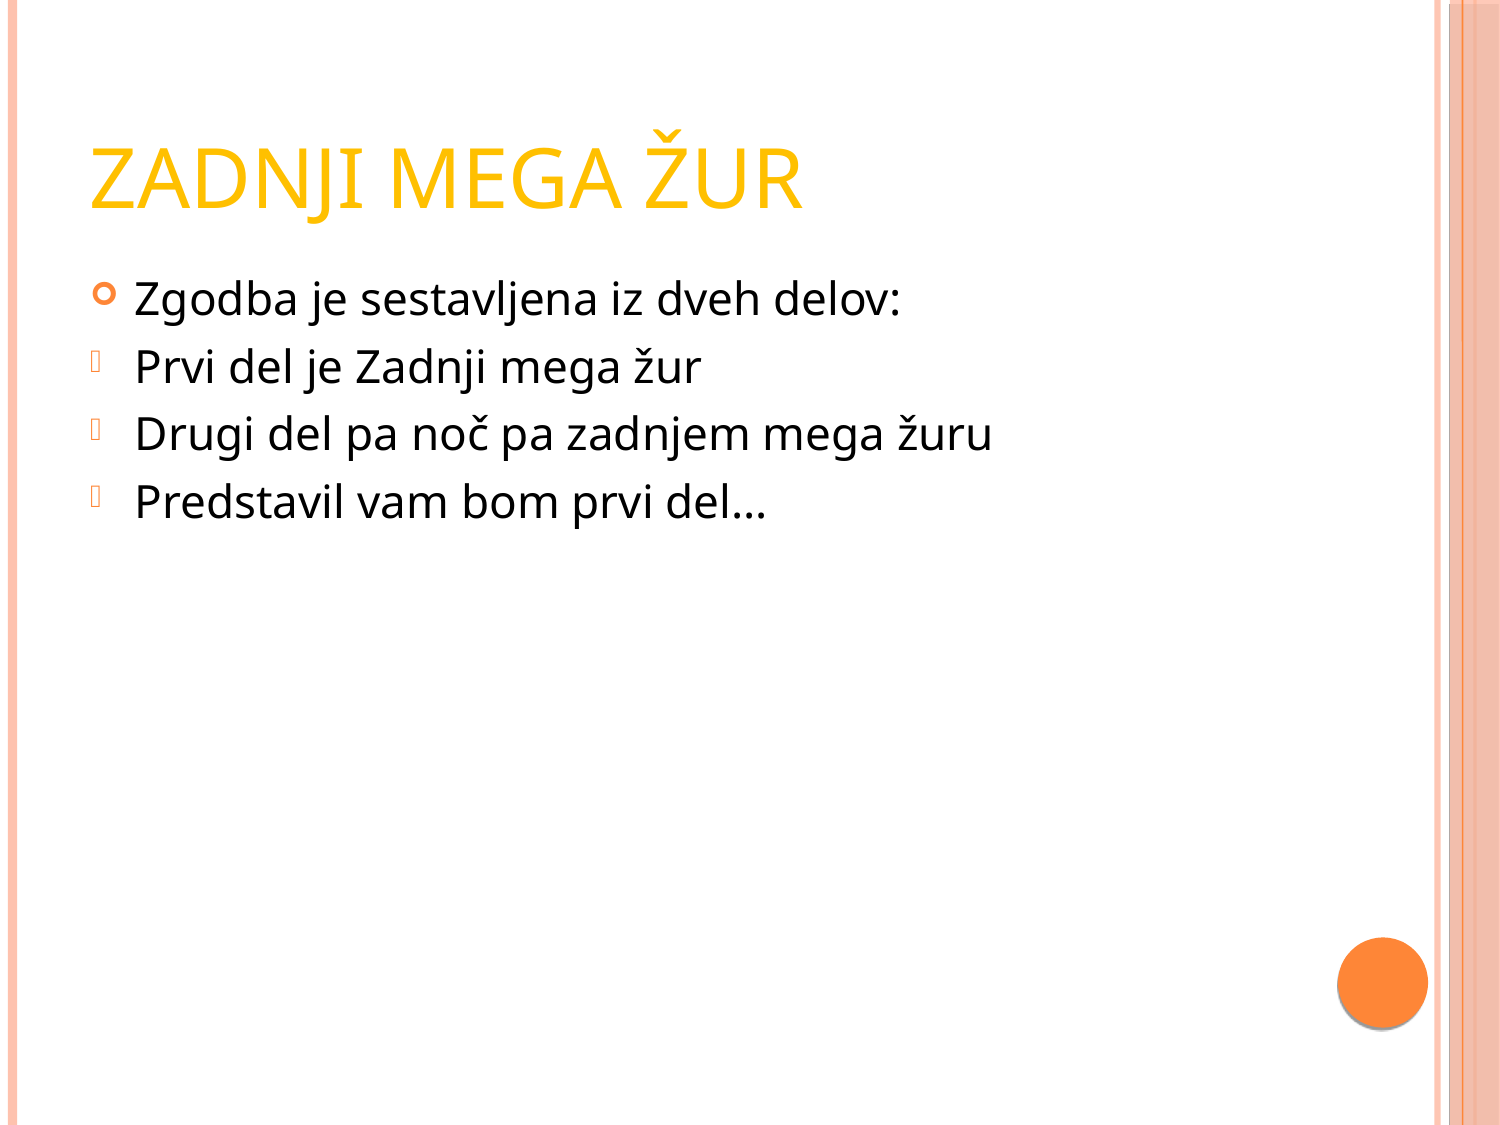

# Zadnji mega žur
Zgodba je sestavljena iz dveh delov:
Prvi del je Zadnji mega žur
Drugi del pa noč pa zadnjem mega žuru
Predstavil vam bom prvi del…